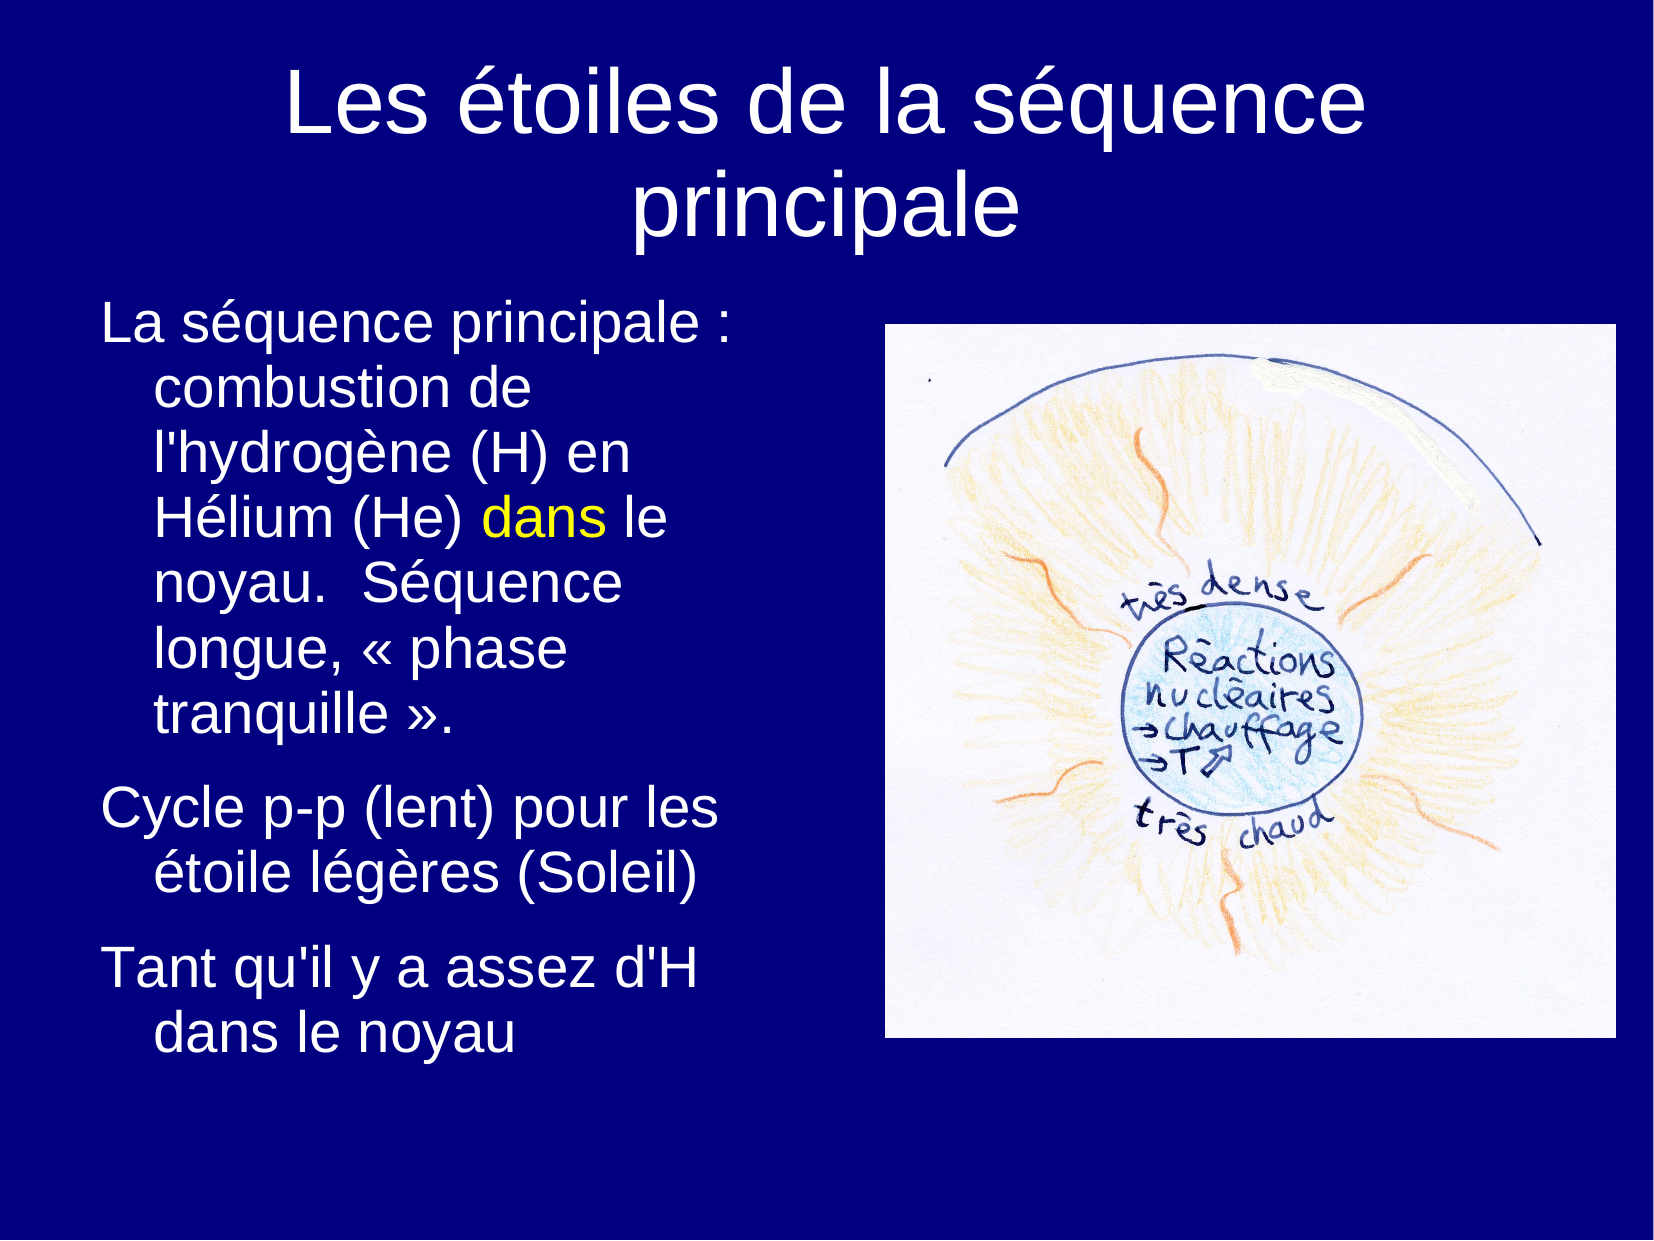

# Les étoiles de la séquence principale
La séquence principale : combustion de l'hydrogène (H) en Hélium (He) dans le noyau. Séquence longue, « phase tranquille ».
Cycle p-p (lent) pour les étoile légères (Soleil)
Tant qu'il y a assez d'H dans le noyau